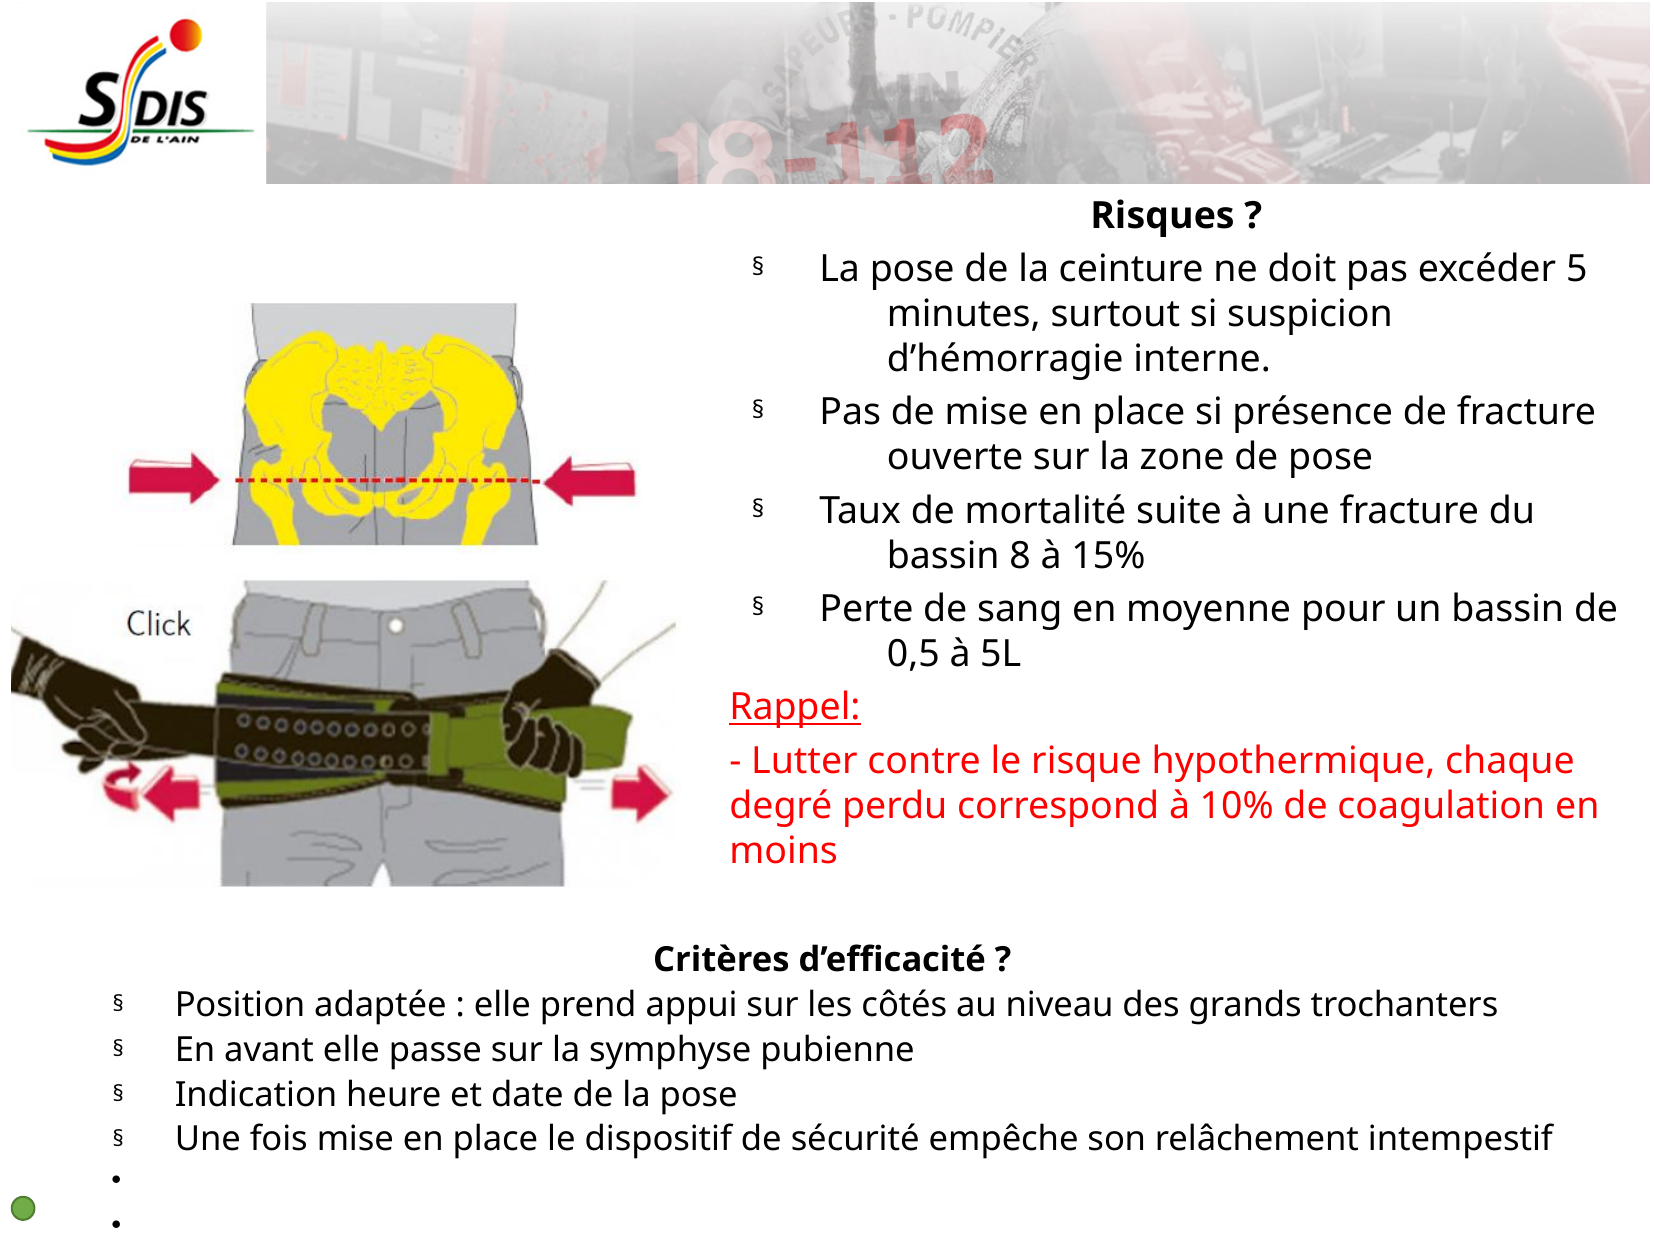

Risques ?
La pose de la ceinture ne doit pas excéder 5 minutes, surtout si suspicion d’hémorragie interne.
Pas de mise en place si présence de fracture ouverte sur la zone de pose
Taux de mortalité suite à une fracture du bassin 8 à 15%
Perte de sang en moyenne pour un bassin de 0,5 à 5L
Rappel:
- Lutter contre le risque hypothermique, chaque degré perdu correspond à 10% de coagulation en moins
Critères d’efficacité ?
Position adaptée : elle prend appui sur les côtés au niveau des grands trochanters
En avant elle passe sur la symphyse pubienne
Indication heure et date de la pose
Une fois mise en place le dispositif de sécurité empêche son relâchement intempestif